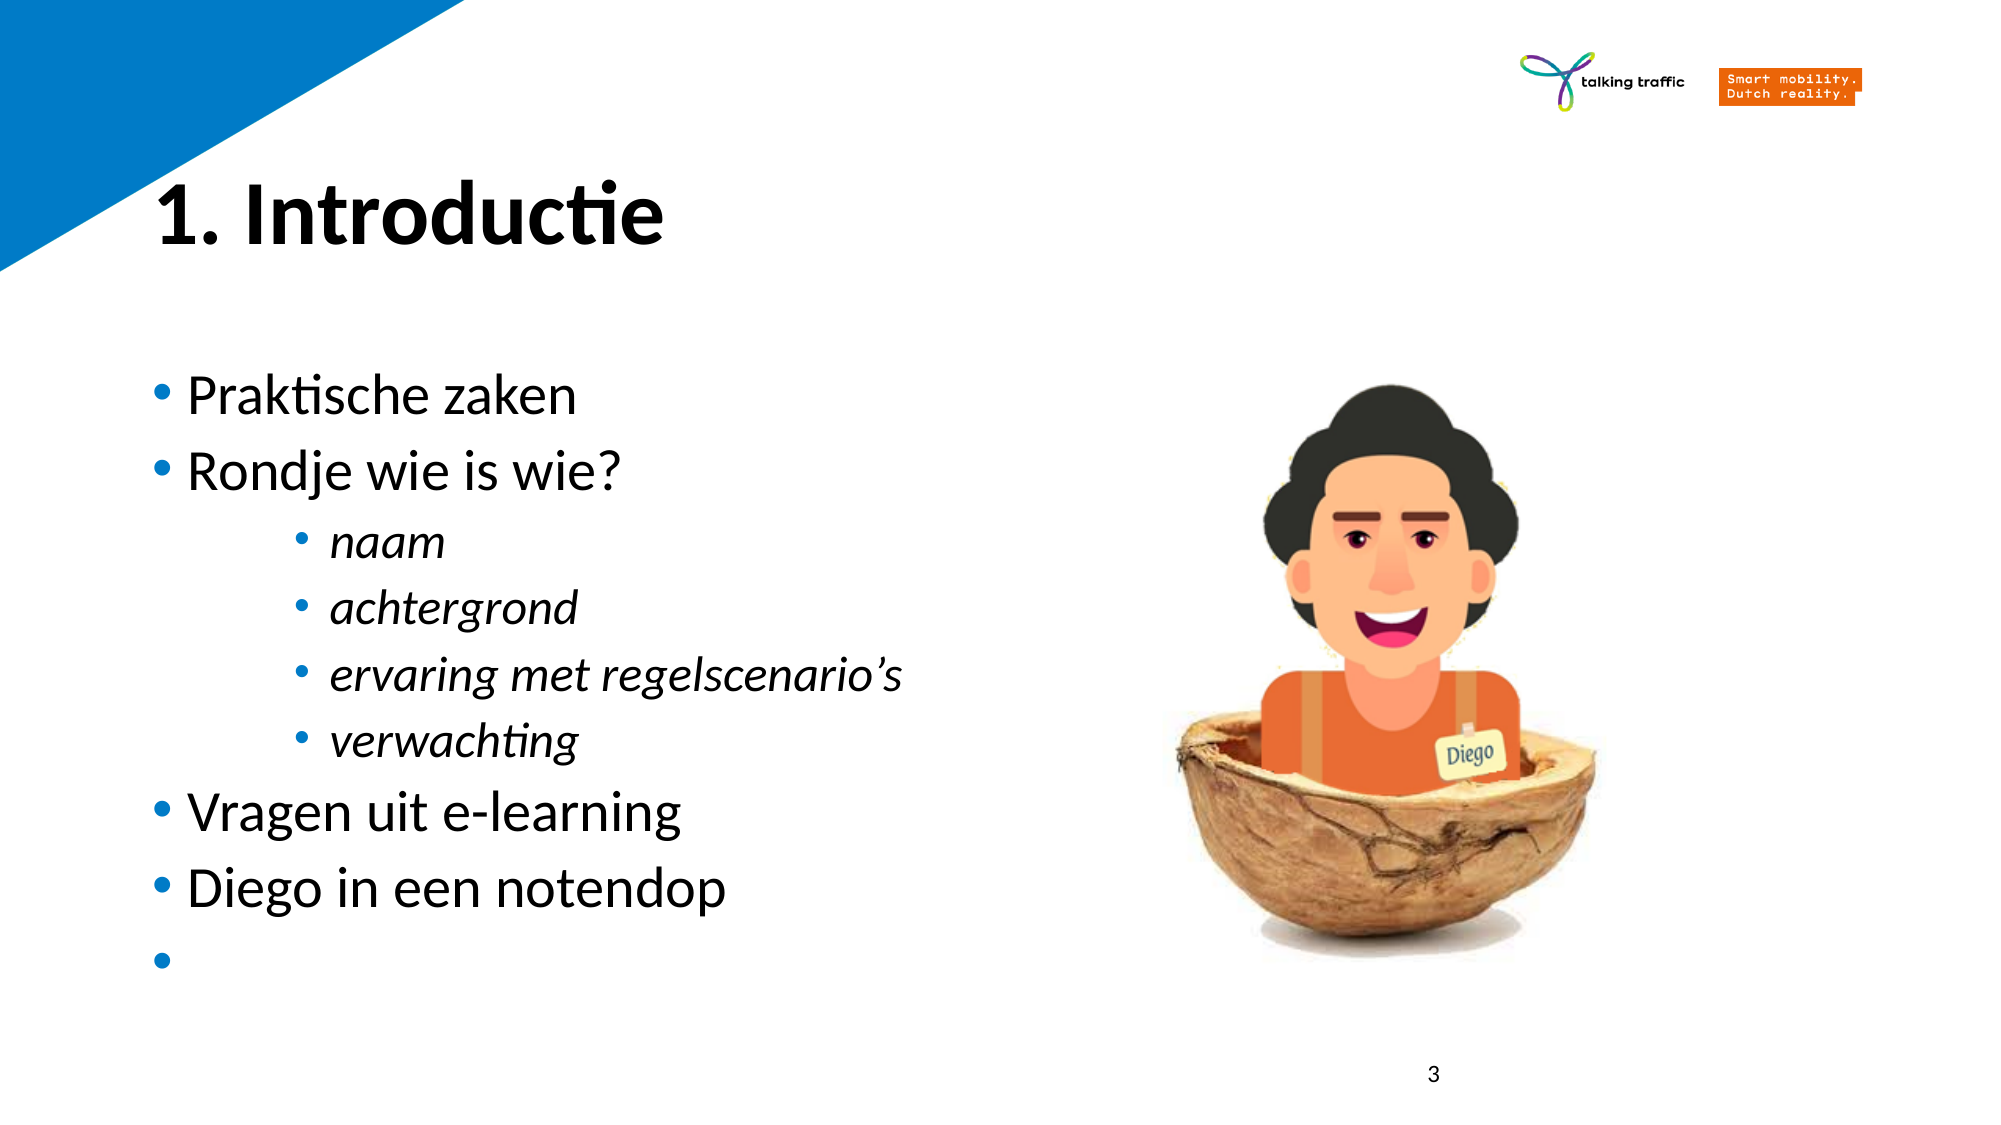

# 1. Introductie
Praktische zaken
Rondje wie is wie?
naam
achtergrond
ervaring met regelscenario’s
verwachting
Vragen uit e-learning
Diego in een notendop
2